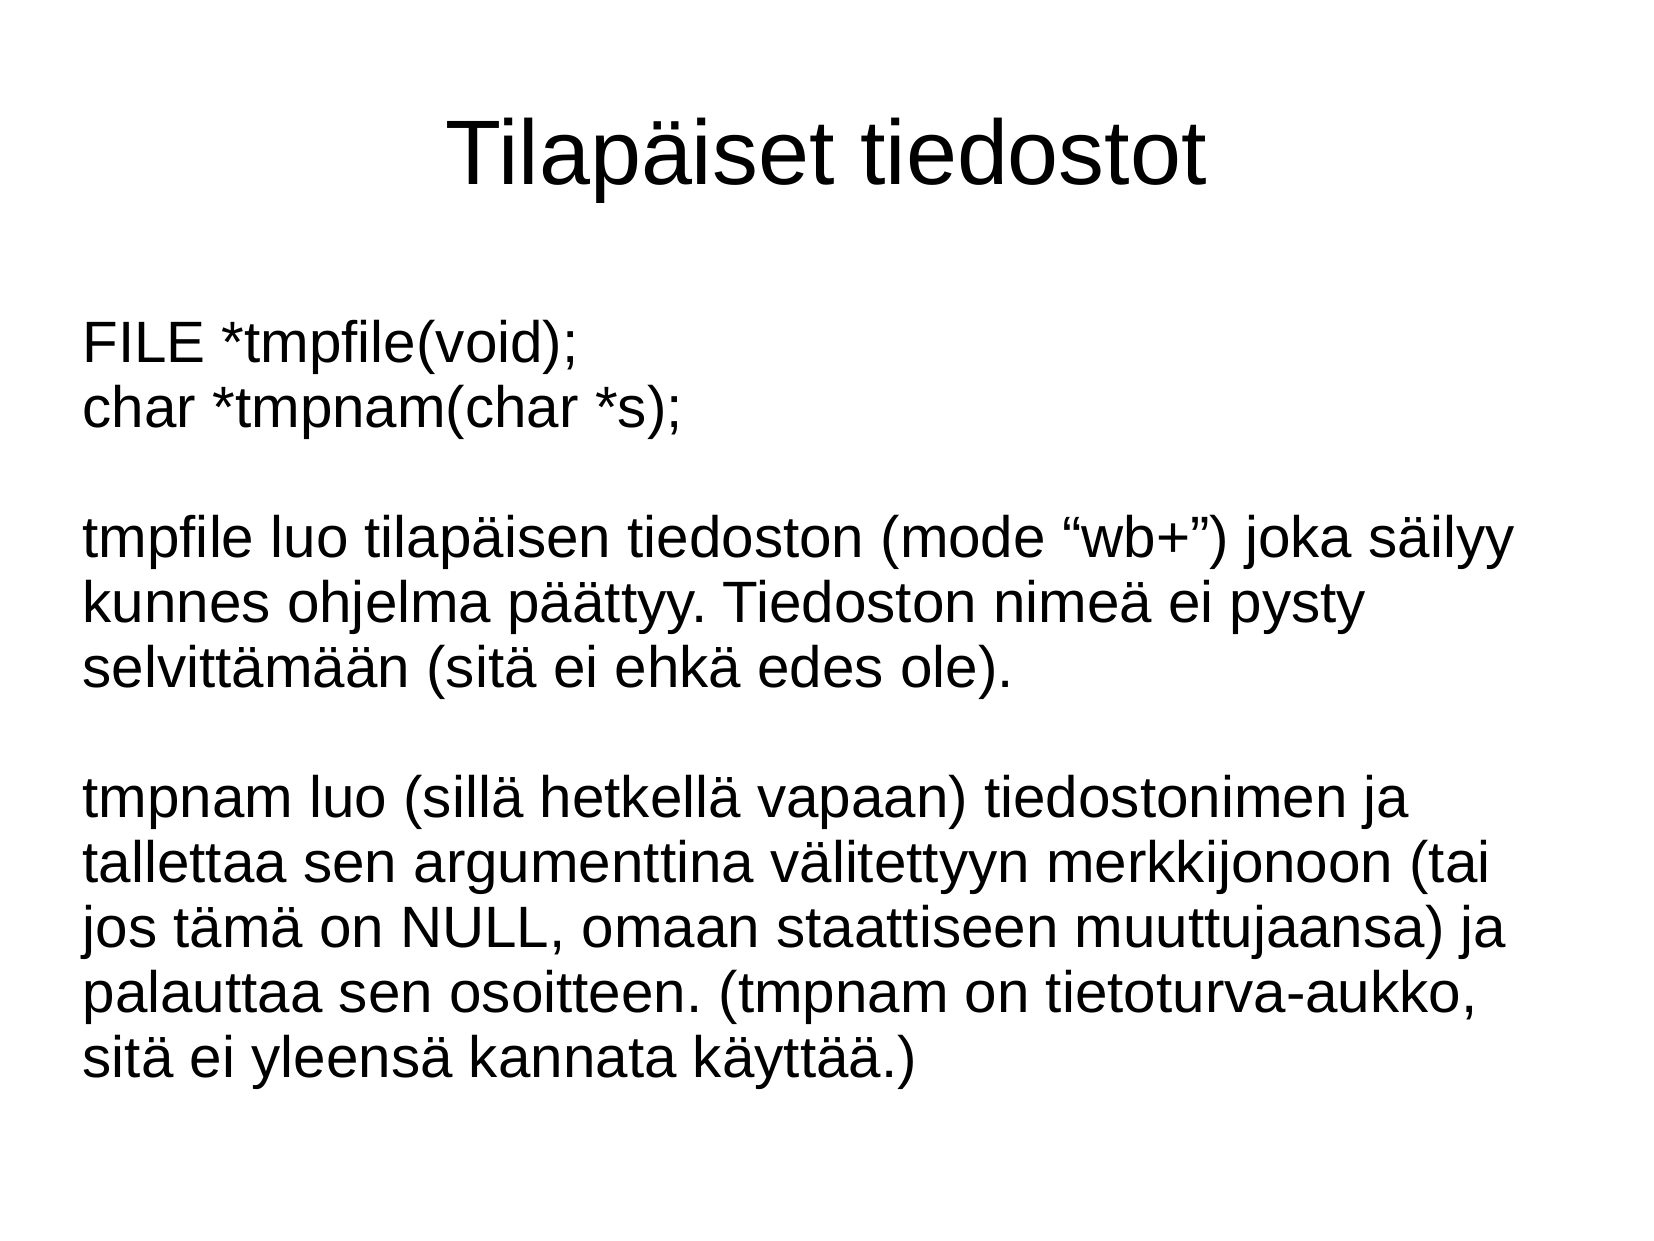

# Tilapäiset tiedostot
FILE *tmpfile(void);
char *tmpnam(char *s);
tmpfile luo tilapäisen tiedoston (mode “wb+”) joka säilyy kunnes ohjelma päättyy. Tiedoston nimeä ei pysty selvittämään (sitä ei ehkä edes ole).
tmpnam luo (sillä hetkellä vapaan) tiedostonimen ja tallettaa sen argumenttina välitettyyn merkkijonoon (tai jos tämä on NULL, omaan staattiseen muuttujaansa) ja palauttaa sen osoitteen. (tmpnam on tietoturva-aukko, sitä ei yleensä kannata käyttää.)